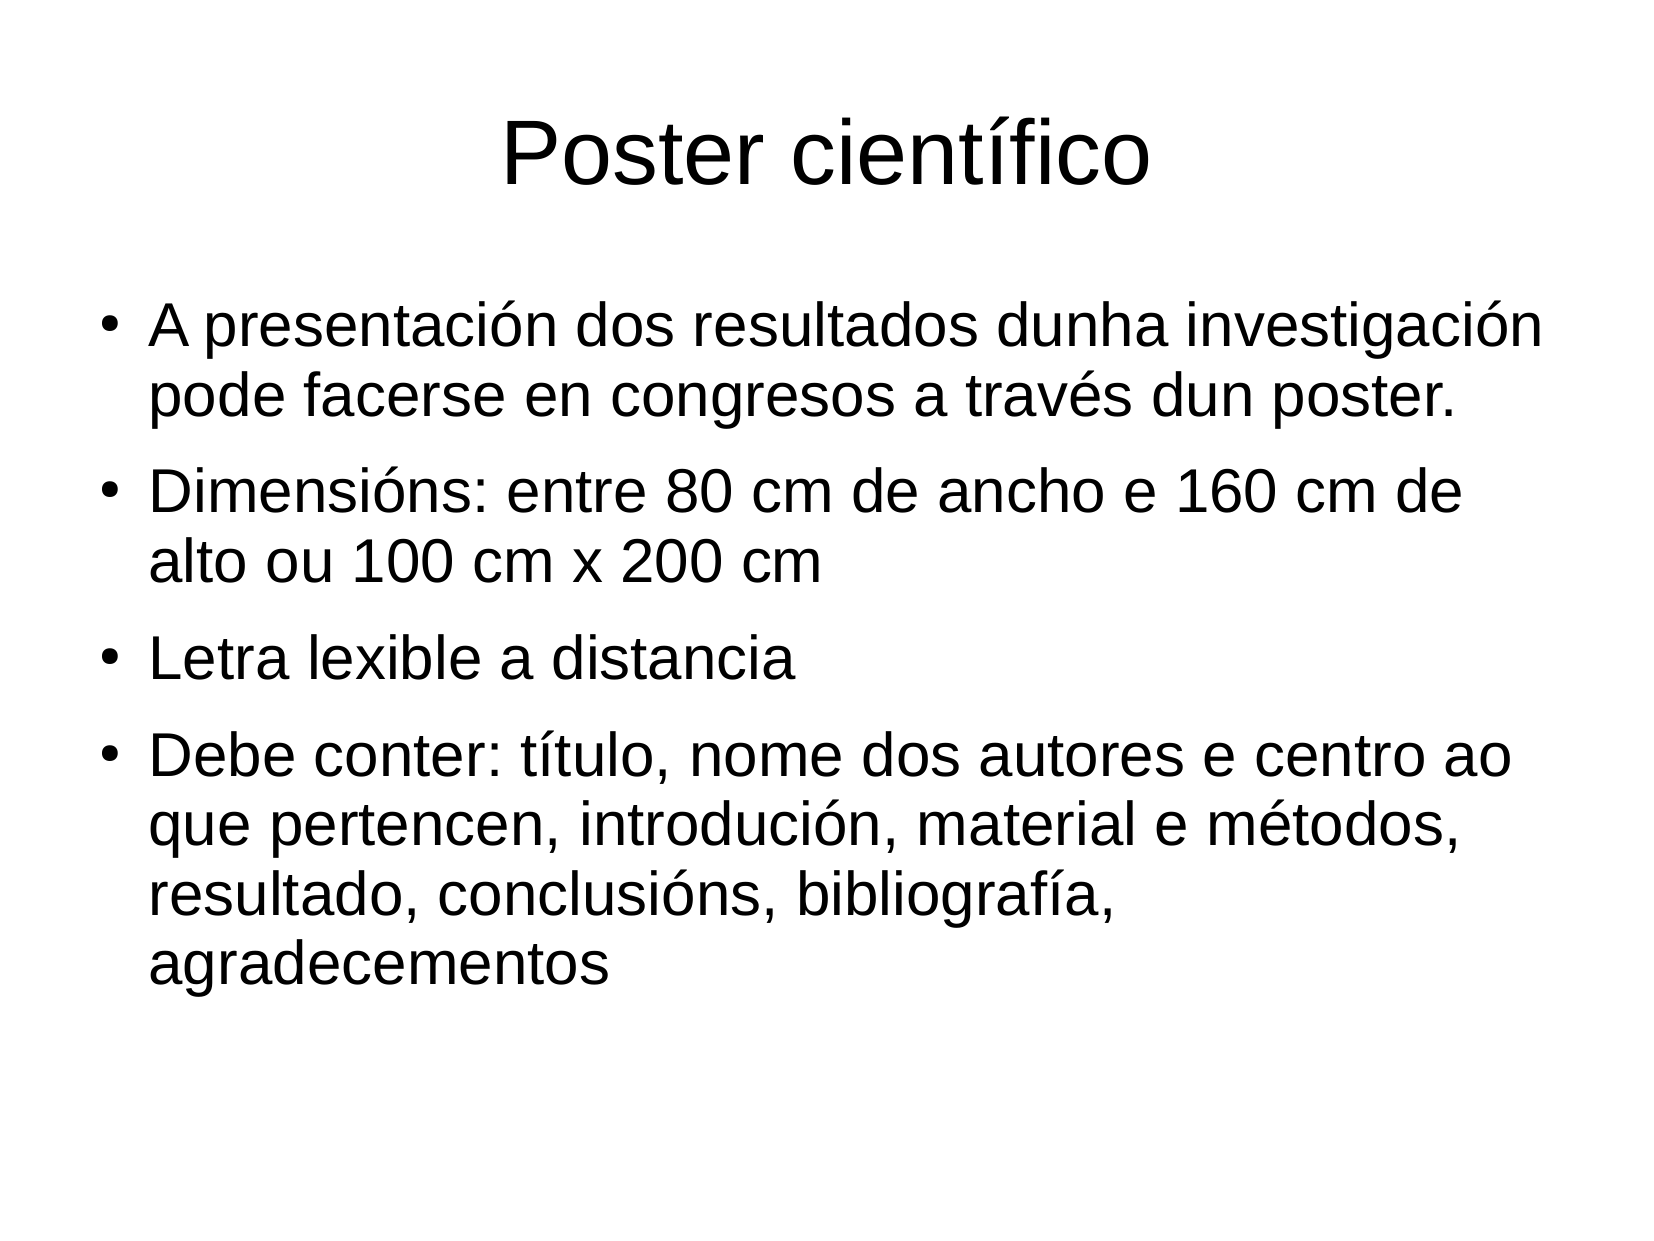

# Poster científico
A presentación dos resultados dunha investigación pode facerse en congresos a través dun poster.
Dimensións: entre 80 cm de ancho e 160 cm de alto ou 100 cm x 200 cm
Letra lexible a distancia
Debe conter: título, nome dos autores e centro ao que pertencen, introdución, material e métodos, resultado, conclusións, bibliografía, agradecementos